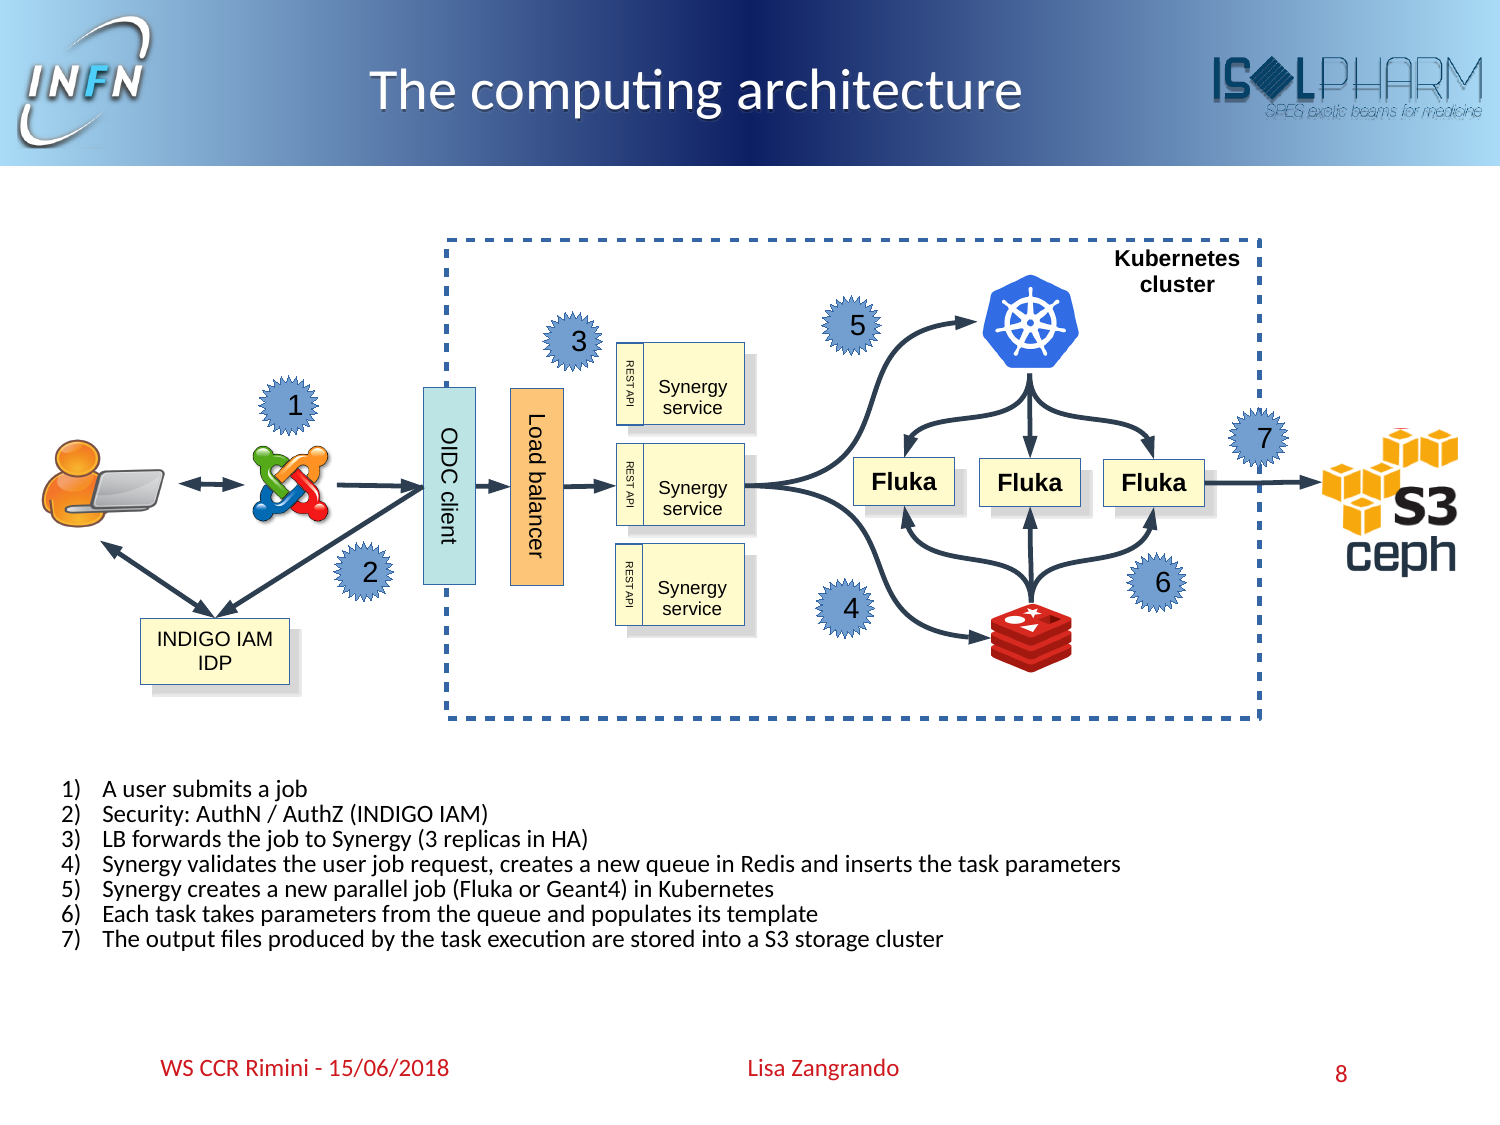

# The computing architecture
Kubernetes cluster
5
3
Synergy
service
REST API
1
7
Synergy
service
REST API
Fluka
Fluka
Fluka
OIDC client
Load balancer
2
Synergy
service
REST API
6
4
INDIGO IAM
IDP
 A user submits a job
 Security: AuthN / AuthZ (INDIGO IAM)
 LB forwards the job to Synergy (3 replicas in HA)
 Synergy validates the user job request, creates a new queue in Redis and inserts the task parameters
 Synergy creates a new parallel job (Fluka or Geant4) in Kubernetes
 Each task takes parameters from the queue and populates its template
 The output files produced by the task execution are stored into a S3 storage cluster
8